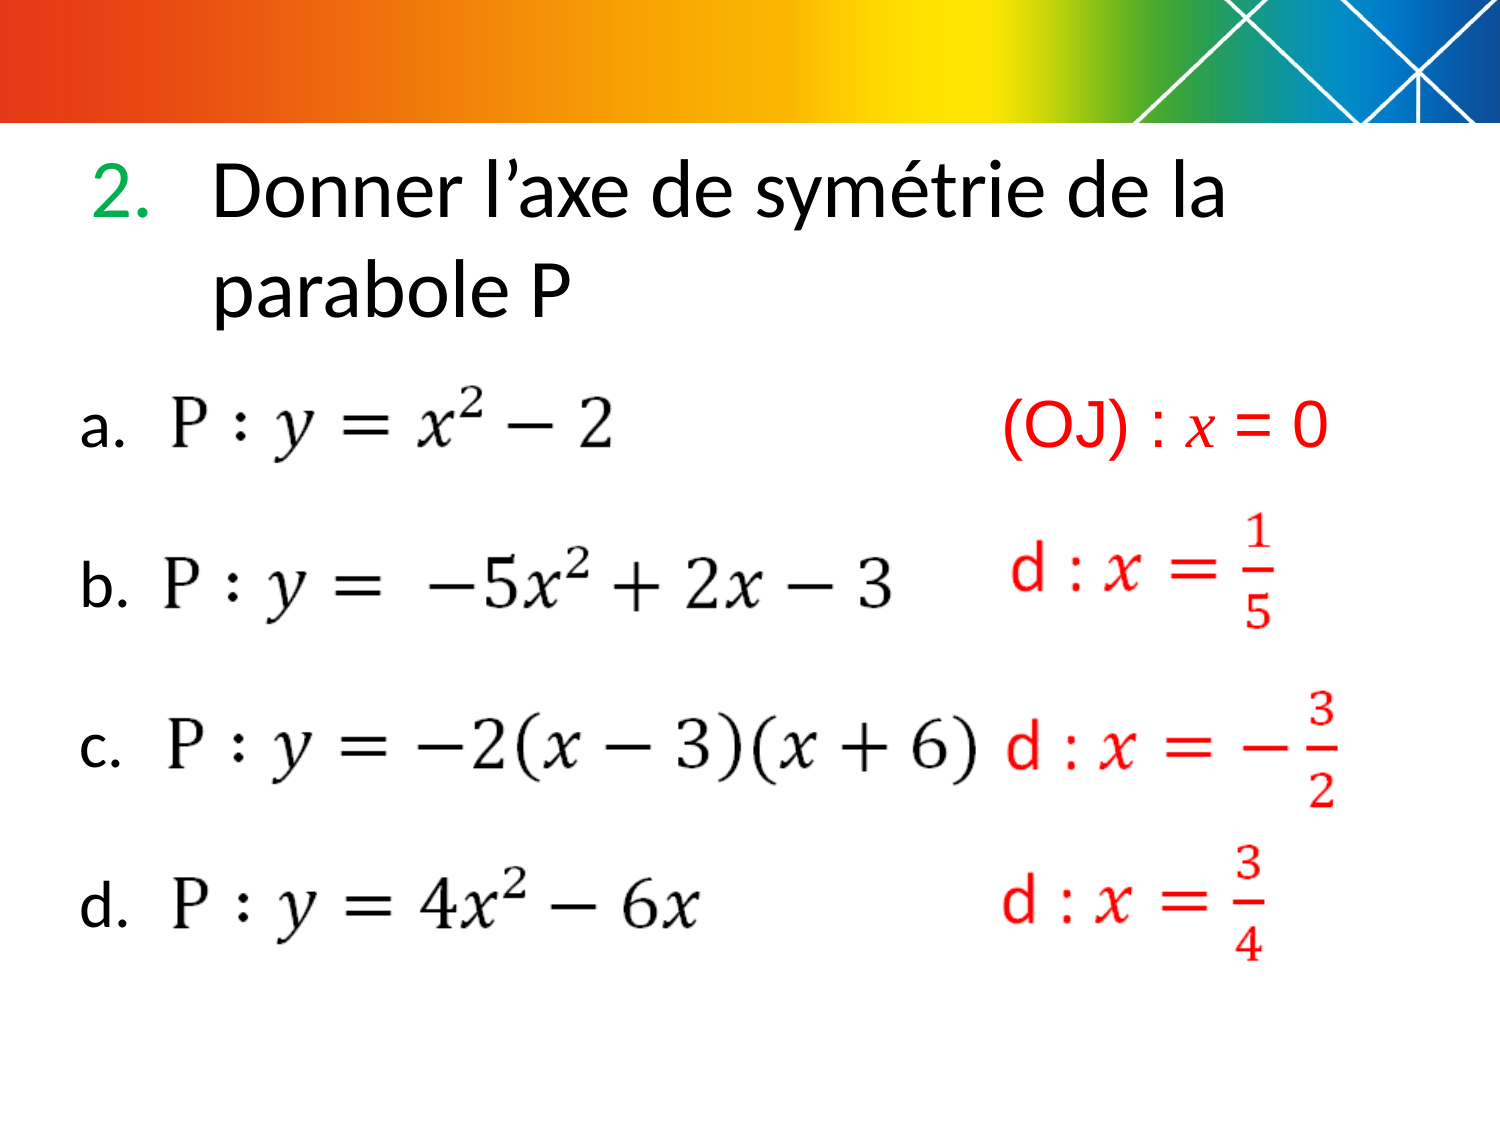

# Donner l’axe de symétrie de la parabole P
a.
b.
c.
d.
(OJ) : x = 0